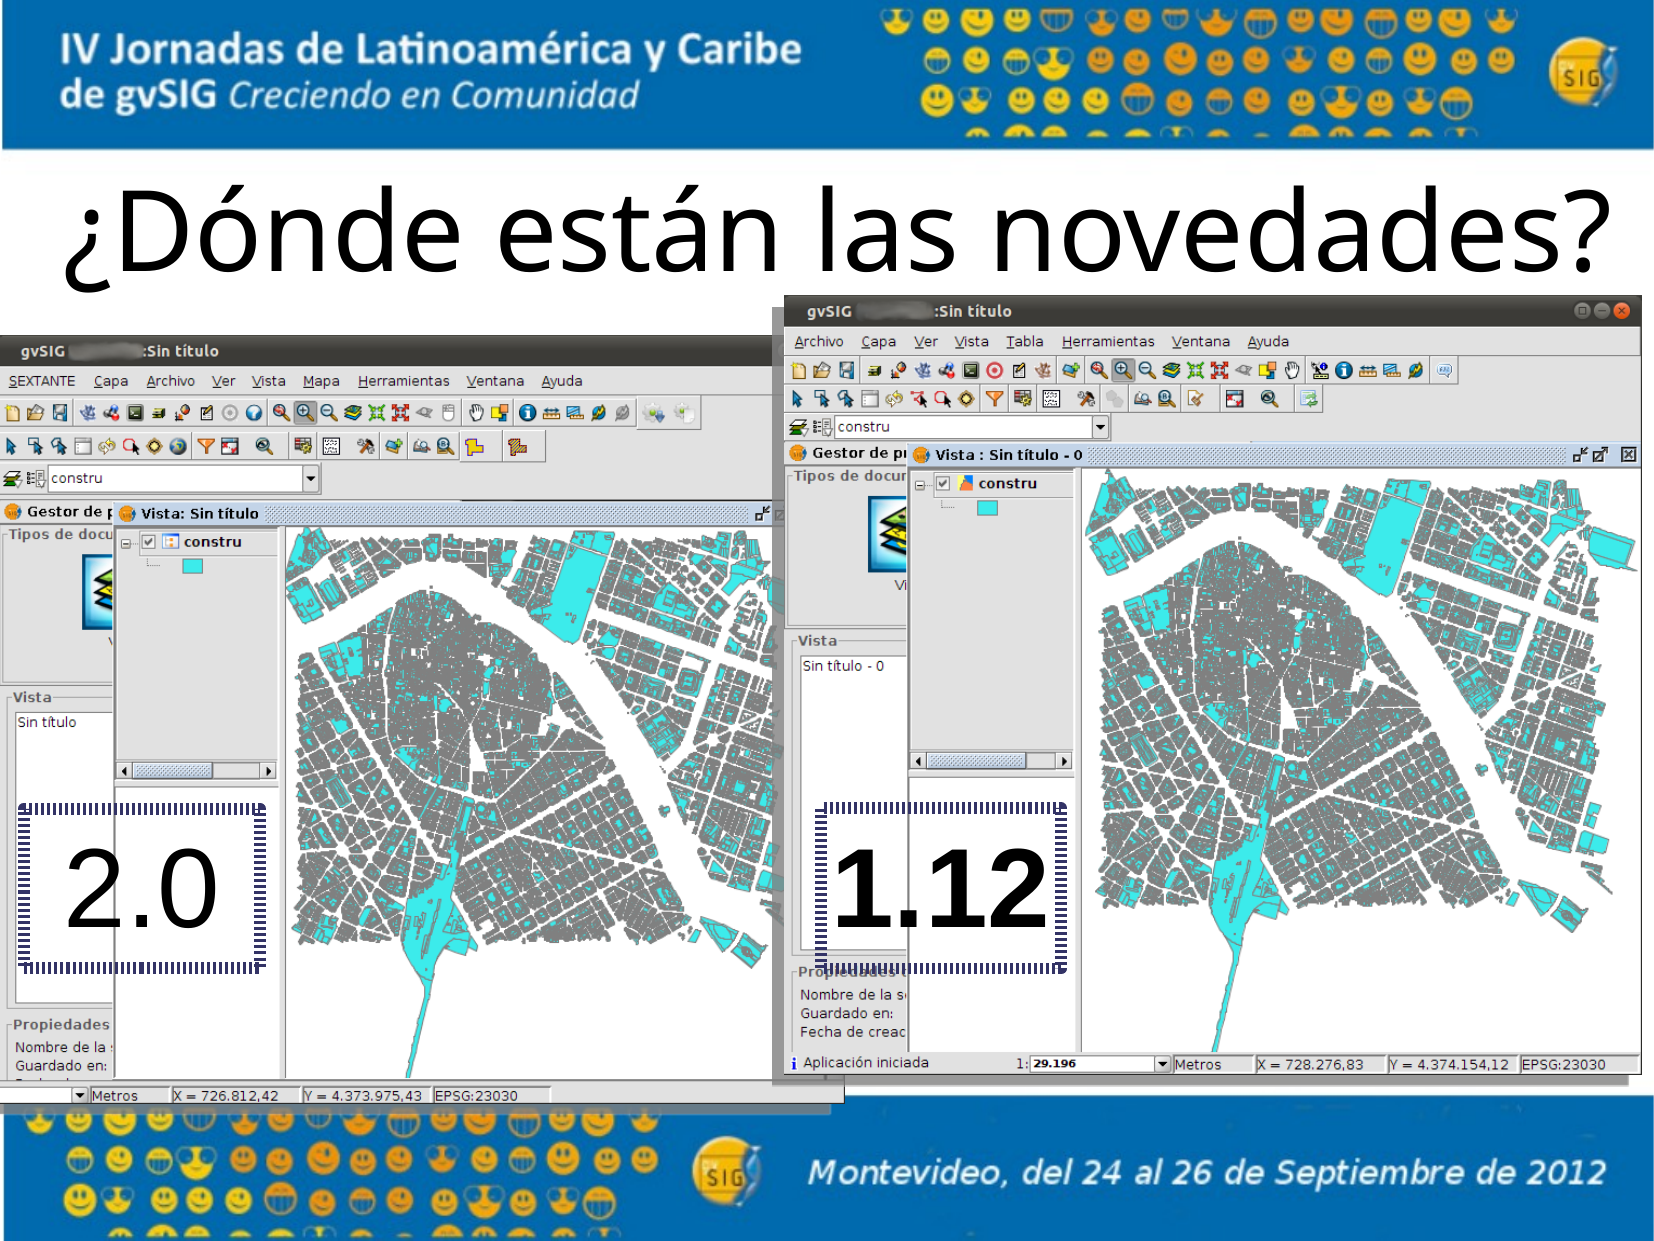

# ¿Dónde están las novedades?
1.12
2.0